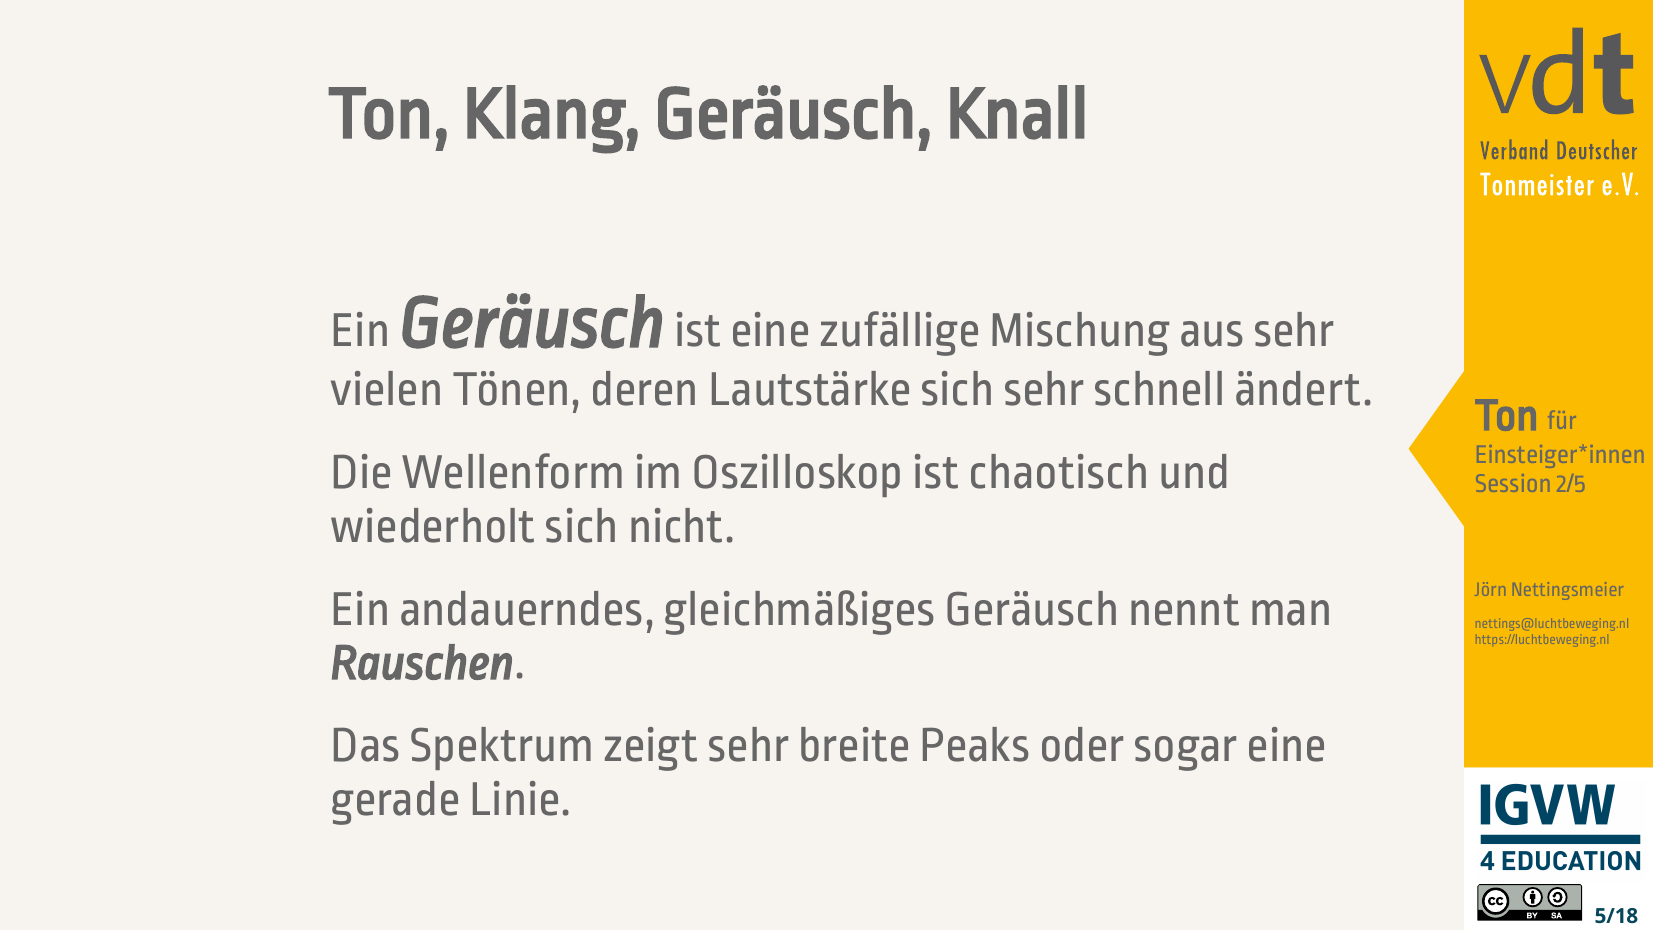

# Ton, Klang, Geräusch, Knall
Ein Geräusch ist eine zufällige Mischung aus sehr vielen Tönen, deren Lautstärke sich sehr schnell ändert.
Die Wellenform im Oszilloskop ist chaotisch und wiederholt sich nicht.
Ein andauerndes, gleichmäßiges Geräusch nennt man Rauschen.
Das Spektrum zeigt sehr breite Peaks oder sogar eine gerade Linie.